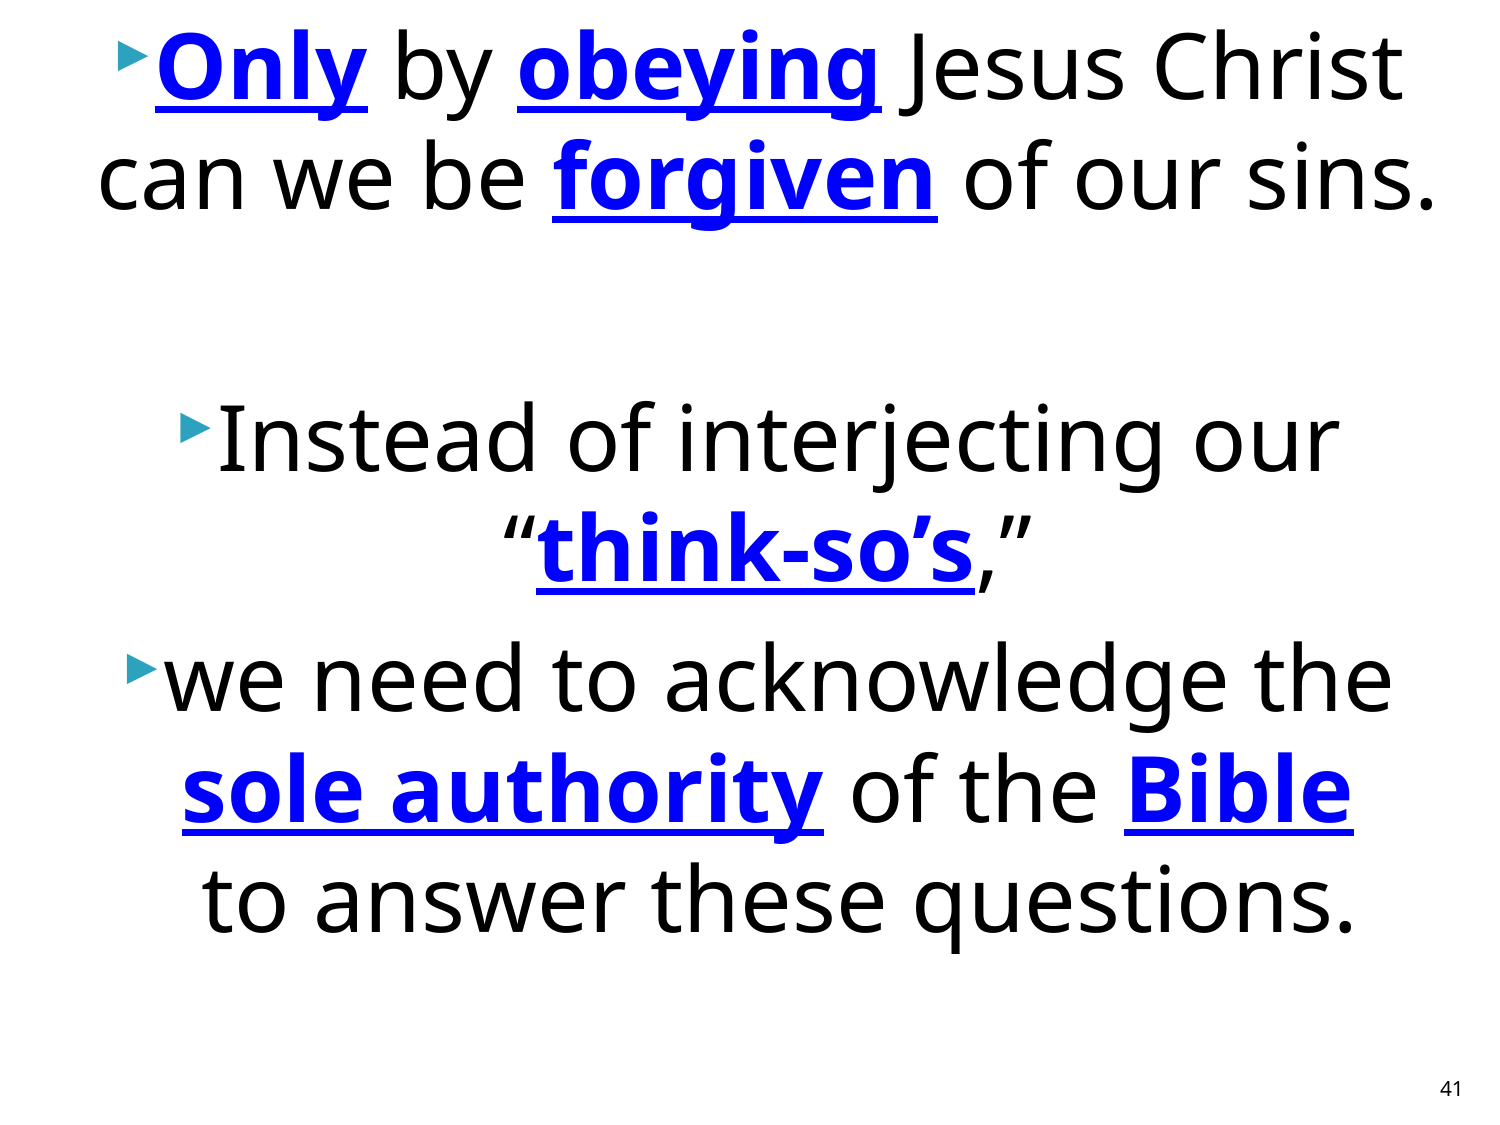

# Only by obeying Jesus Christ can we be forgiven of our sins.
Instead of interjecting our “think-so’s,”
we need to acknowledge the sole authority of the Bible
to answer these questions.